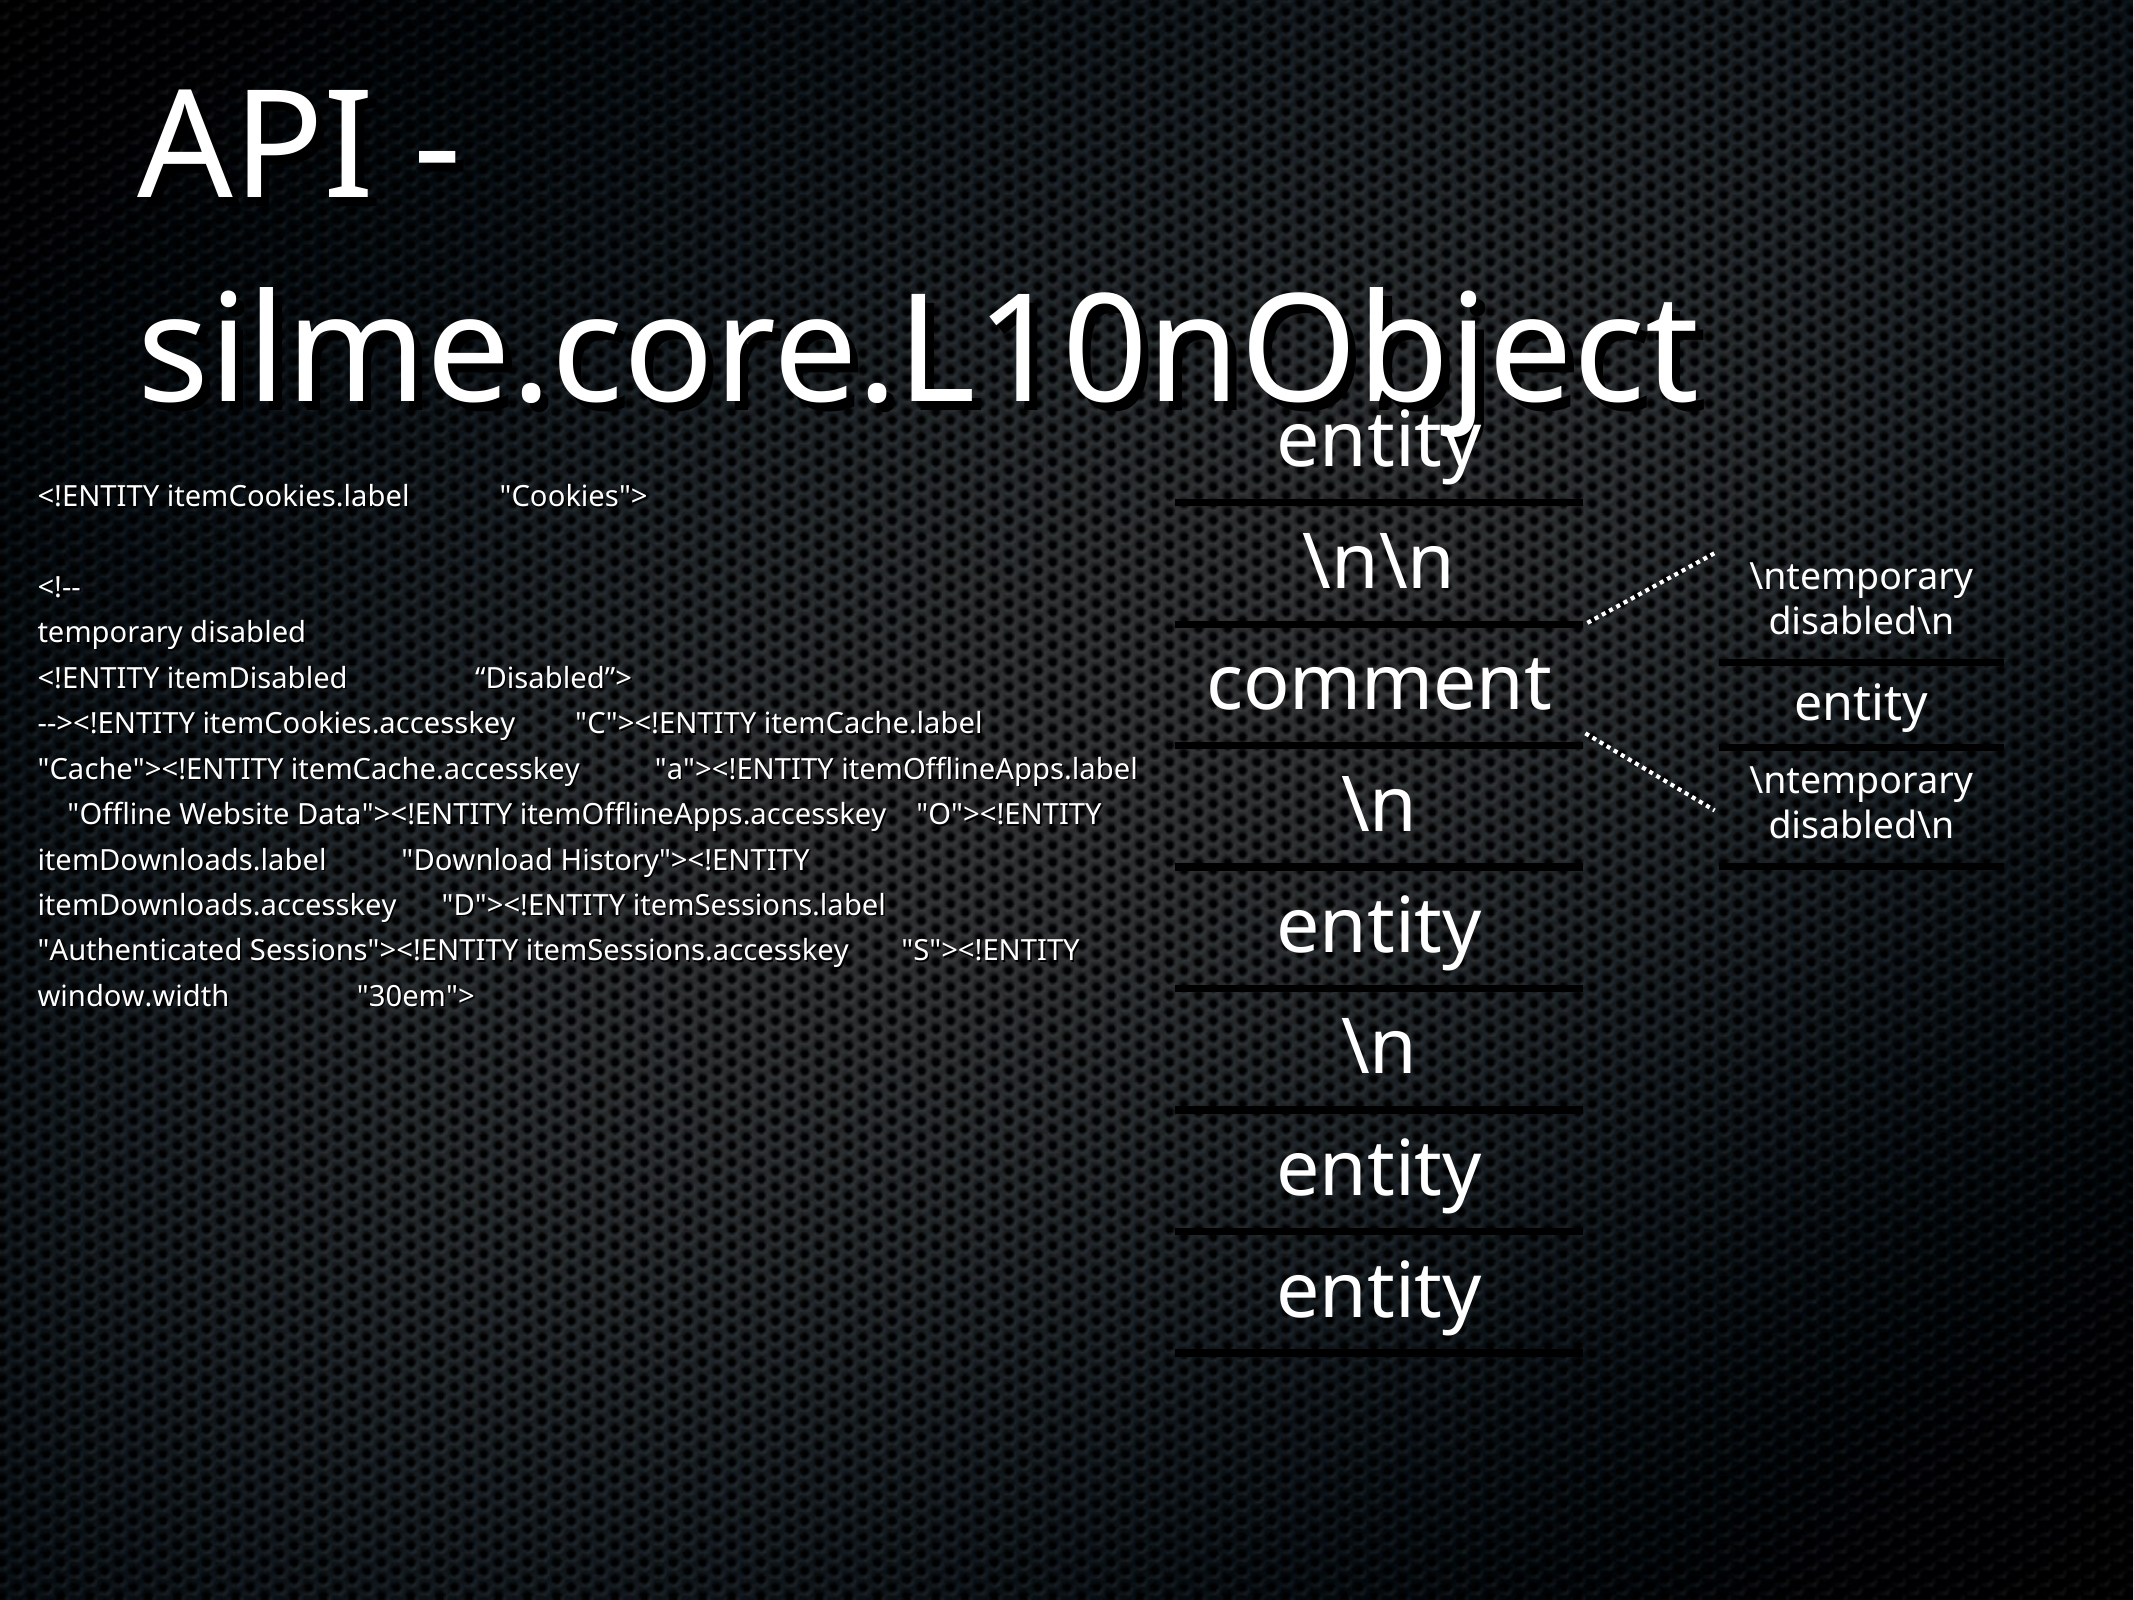

# API - silme.core.L10nObject
| entity |
| --- |
| \n\n |
| comment |
| \n |
| entity |
| \n |
| entity |
| entity |
<!ENTITY itemCookies.label "Cookies">
<!--
temporary disabled
<!ENTITY itemDisabled “Disabled”>
--><!ENTITY itemCookies.accesskey "C"><!ENTITY itemCache.label "Cache"><!ENTITY itemCache.accesskey "a"><!ENTITY itemOfflineApps.label "Offline Website Data"><!ENTITY itemOfflineApps.accesskey "O"><!ENTITY itemDownloads.label "Download History"><!ENTITY itemDownloads.accesskey "D"><!ENTITY itemSessions.label "Authenticated Sessions"><!ENTITY itemSessions.accesskey "S"><!ENTITY window.width "30em">
| \ntemporary disabled\n |
| --- |
| entity |
| \ntemporary disabled\n |